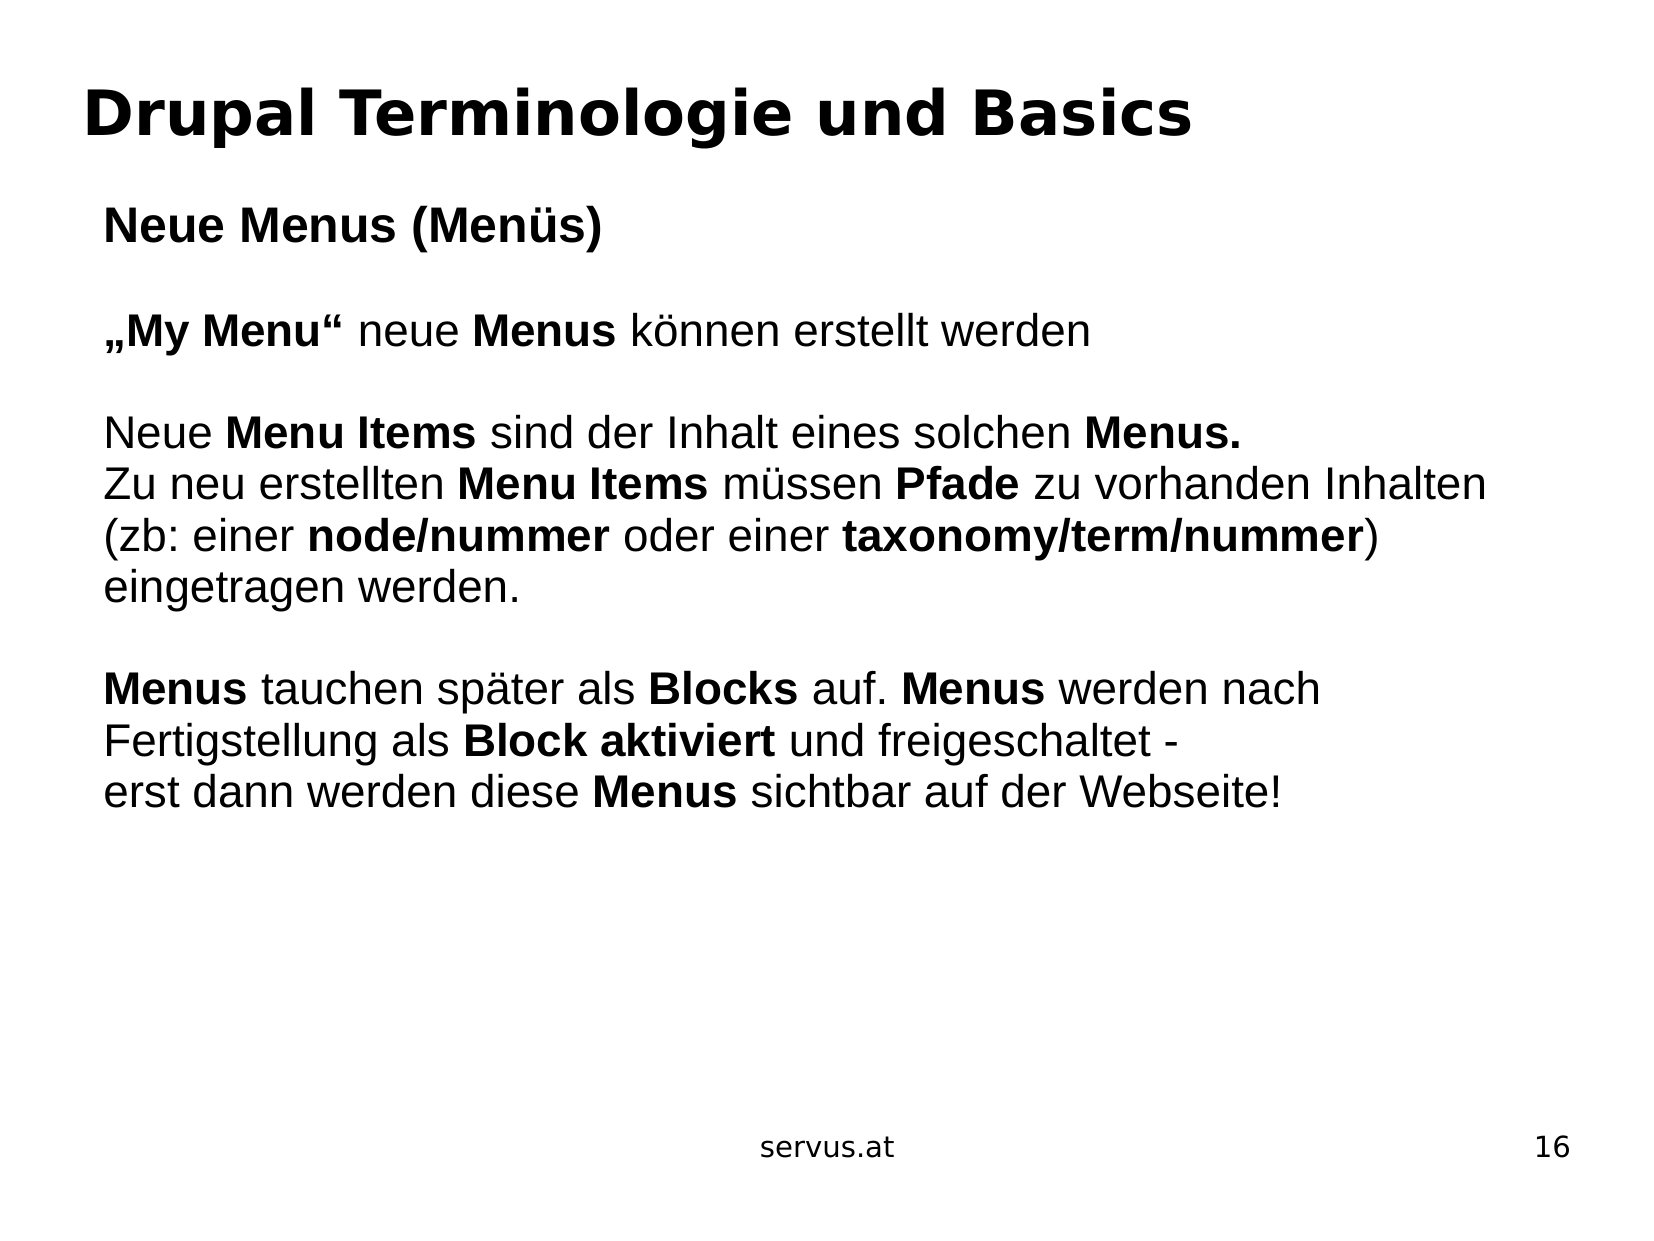

# Drupal Terminologie und Basics
Neue Menus (Menüs)
„My Menu“ neue Menus können erstellt werden
Neue Menu Items sind der Inhalt eines solchen Menus.
Zu neu erstellten Menu Items müssen Pfade zu vorhanden Inhalten (zb: einer node/nummer oder einer taxonomy/term/nummer) eingetragen werden.
Menus tauchen später als Blocks auf. Menus werden nach Fertigstellung als Block aktiviert und freigeschaltet -
erst dann werden diese Menus sichtbar auf der Webseite!
servus.at
16